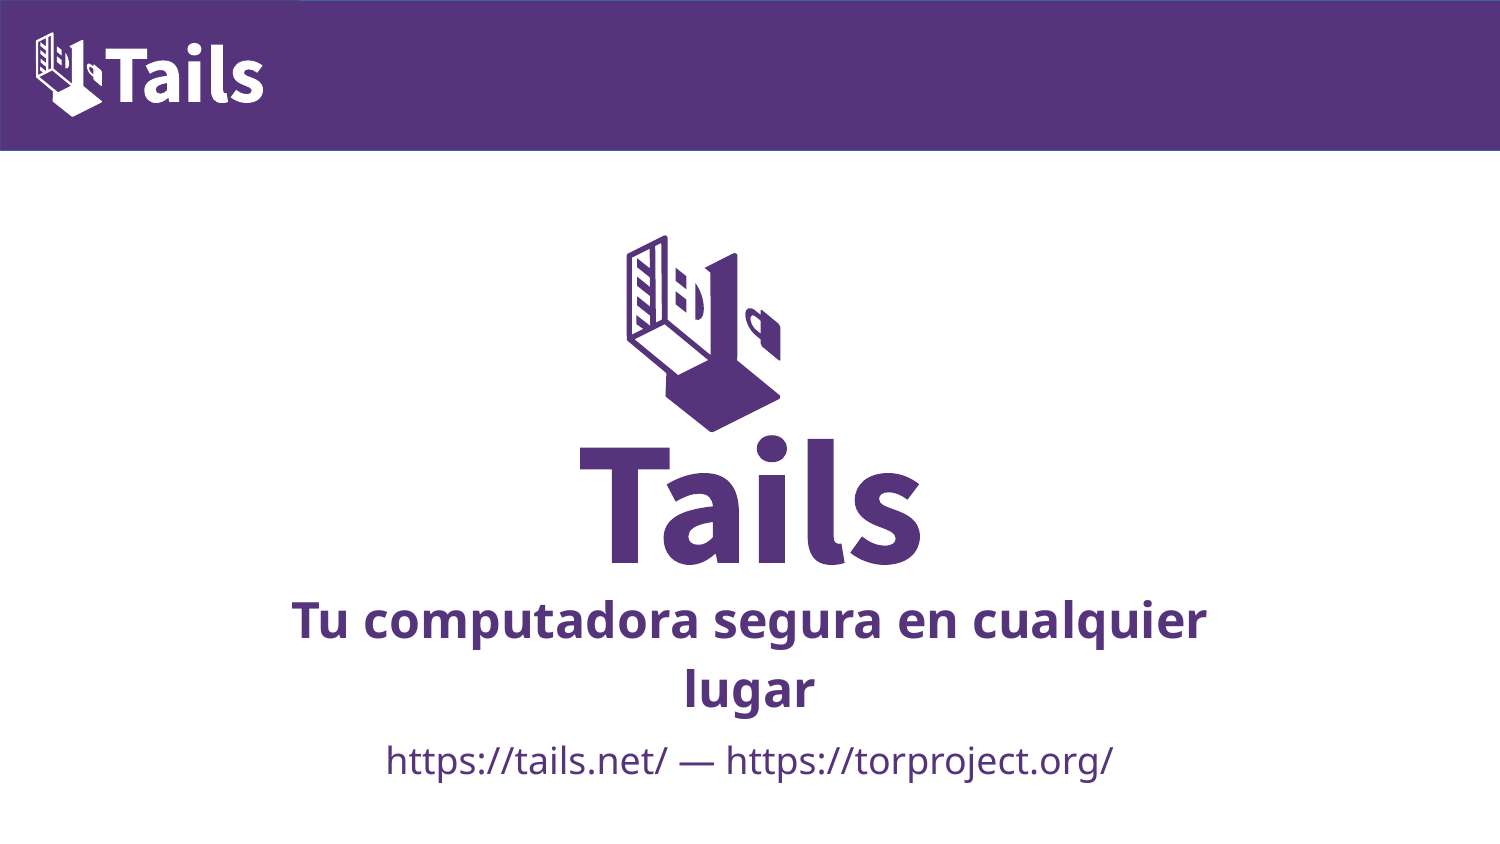

# Tu computadora segura en cualquier lugar
https://tails.net/ — https://torproject.org/